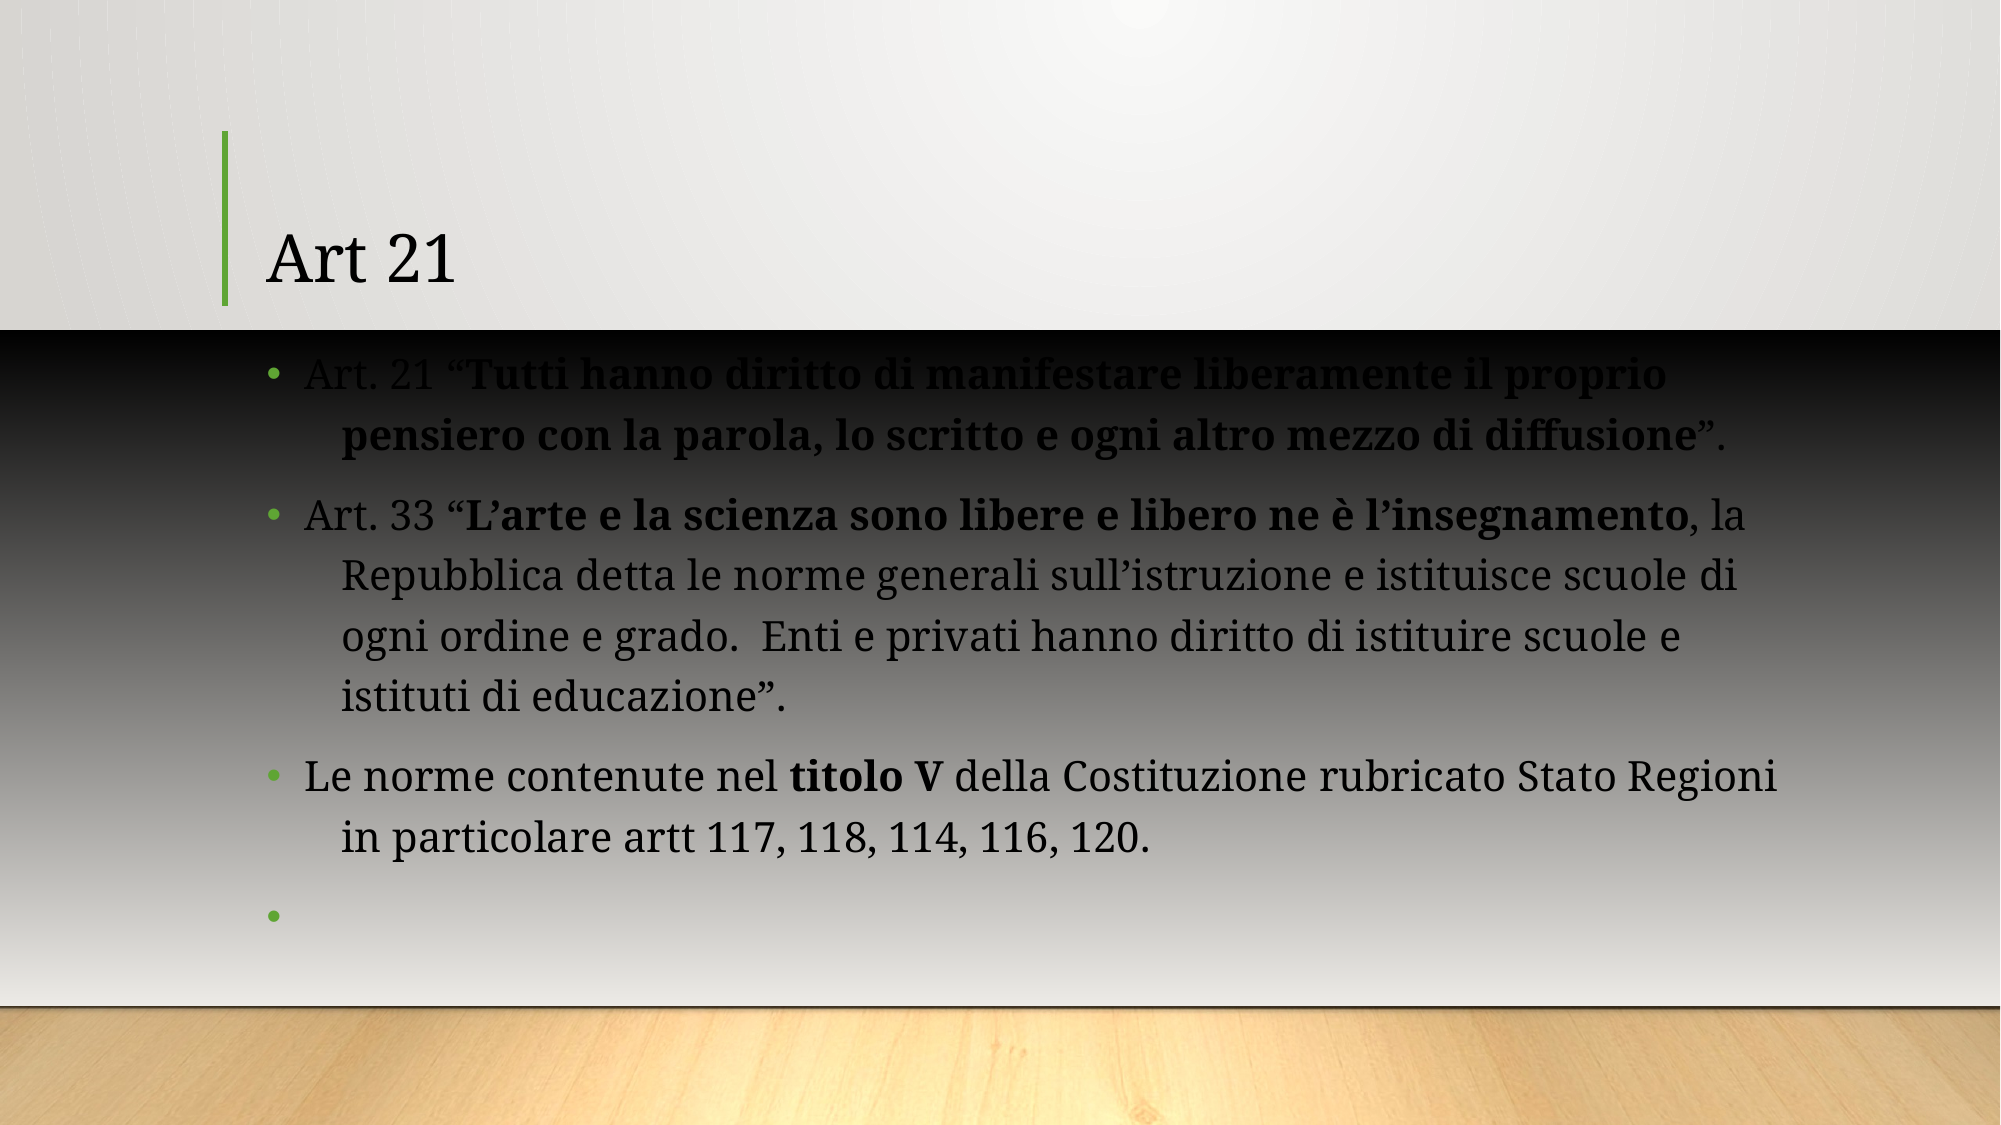

# Art 21
Art. 21 “Tutti hanno diritto di manifestare liberamente il proprio pensiero con la parola, lo scritto e ogni altro mezzo di diffusione”.
Art. 33 “L’arte e la scienza sono libere e libero ne è l’insegnamento, la Repubblica detta le norme generali sull’istruzione e istituisce scuole di ogni ordine e grado. Enti e privati hanno diritto di istituire scuole e istituti di educazione”.
Le norme contenute nel titolo V della Costituzione rubricato Stato Regioni in particolare artt 117, 118, 114, 116, 120.